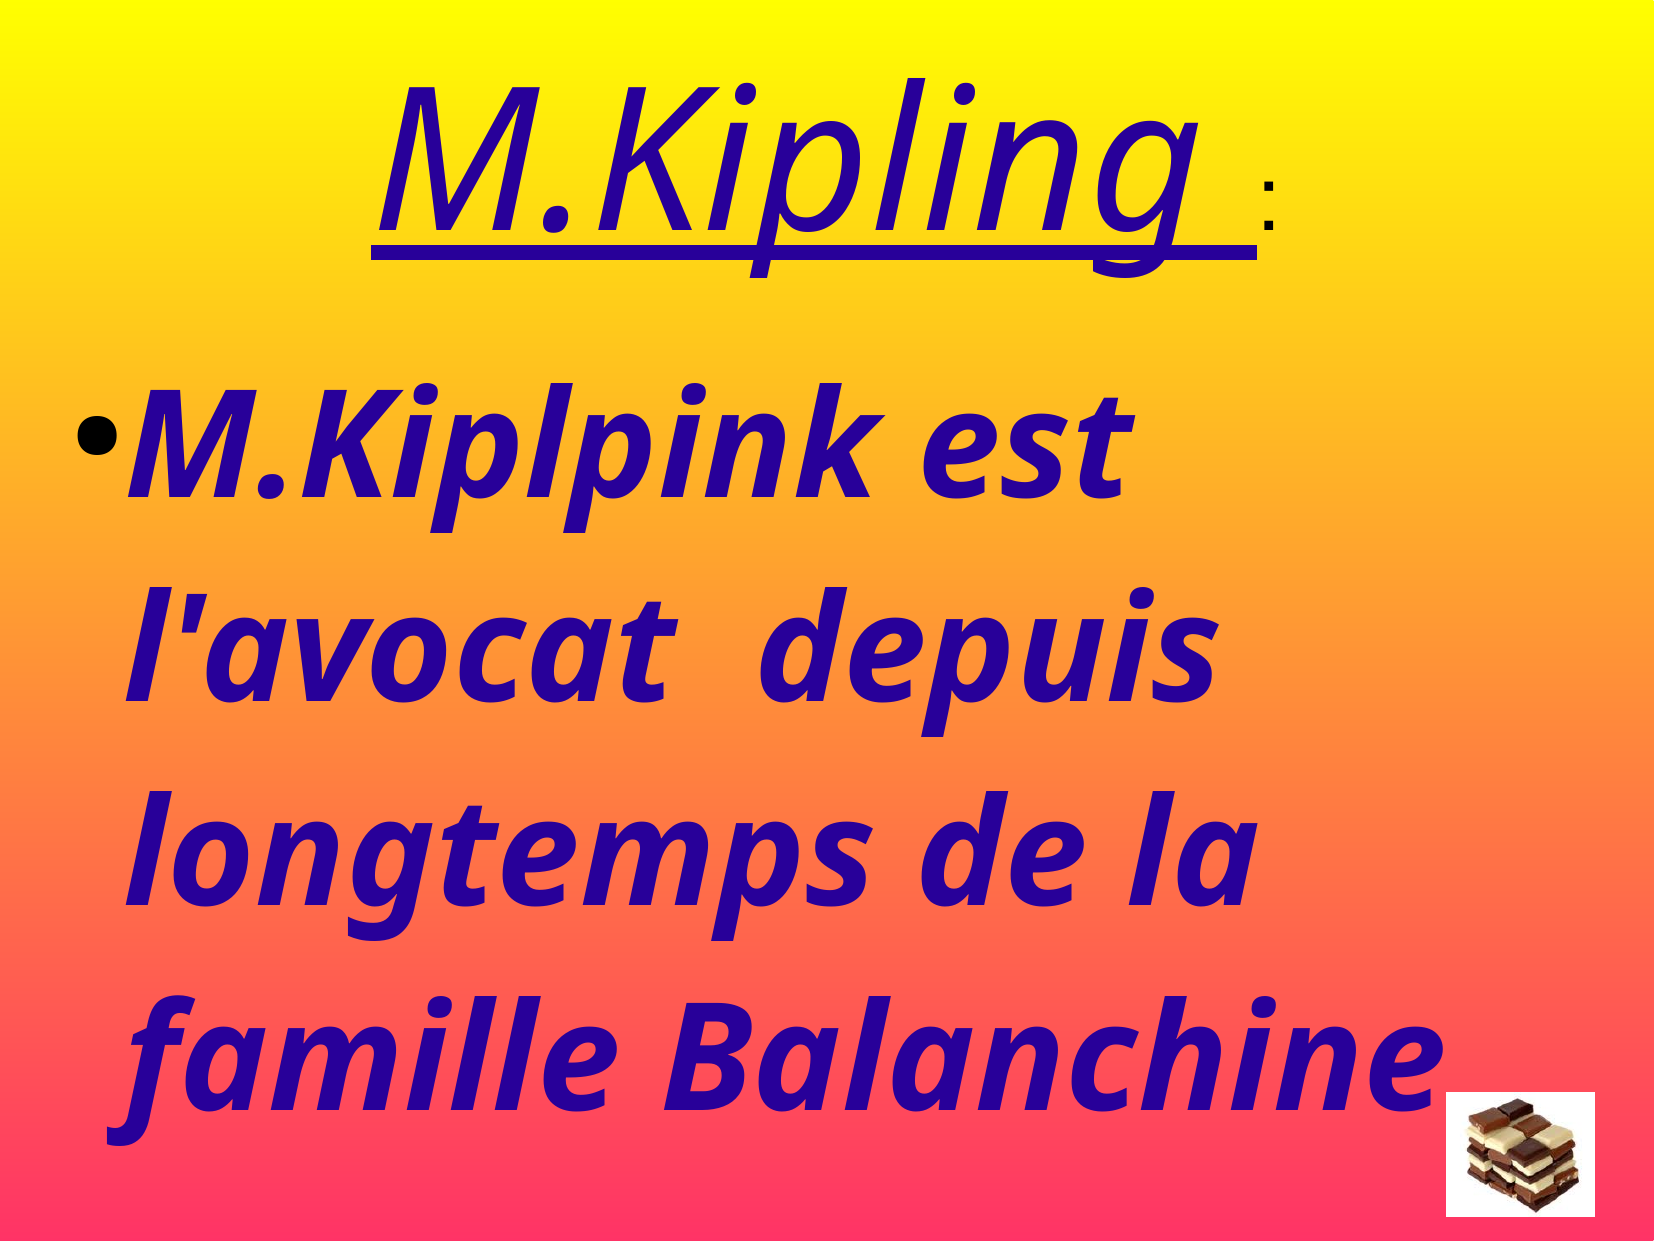

# M.Kipling :
M.Kiplpink est l'avocat depuis longtemps de la famille Balanchine .